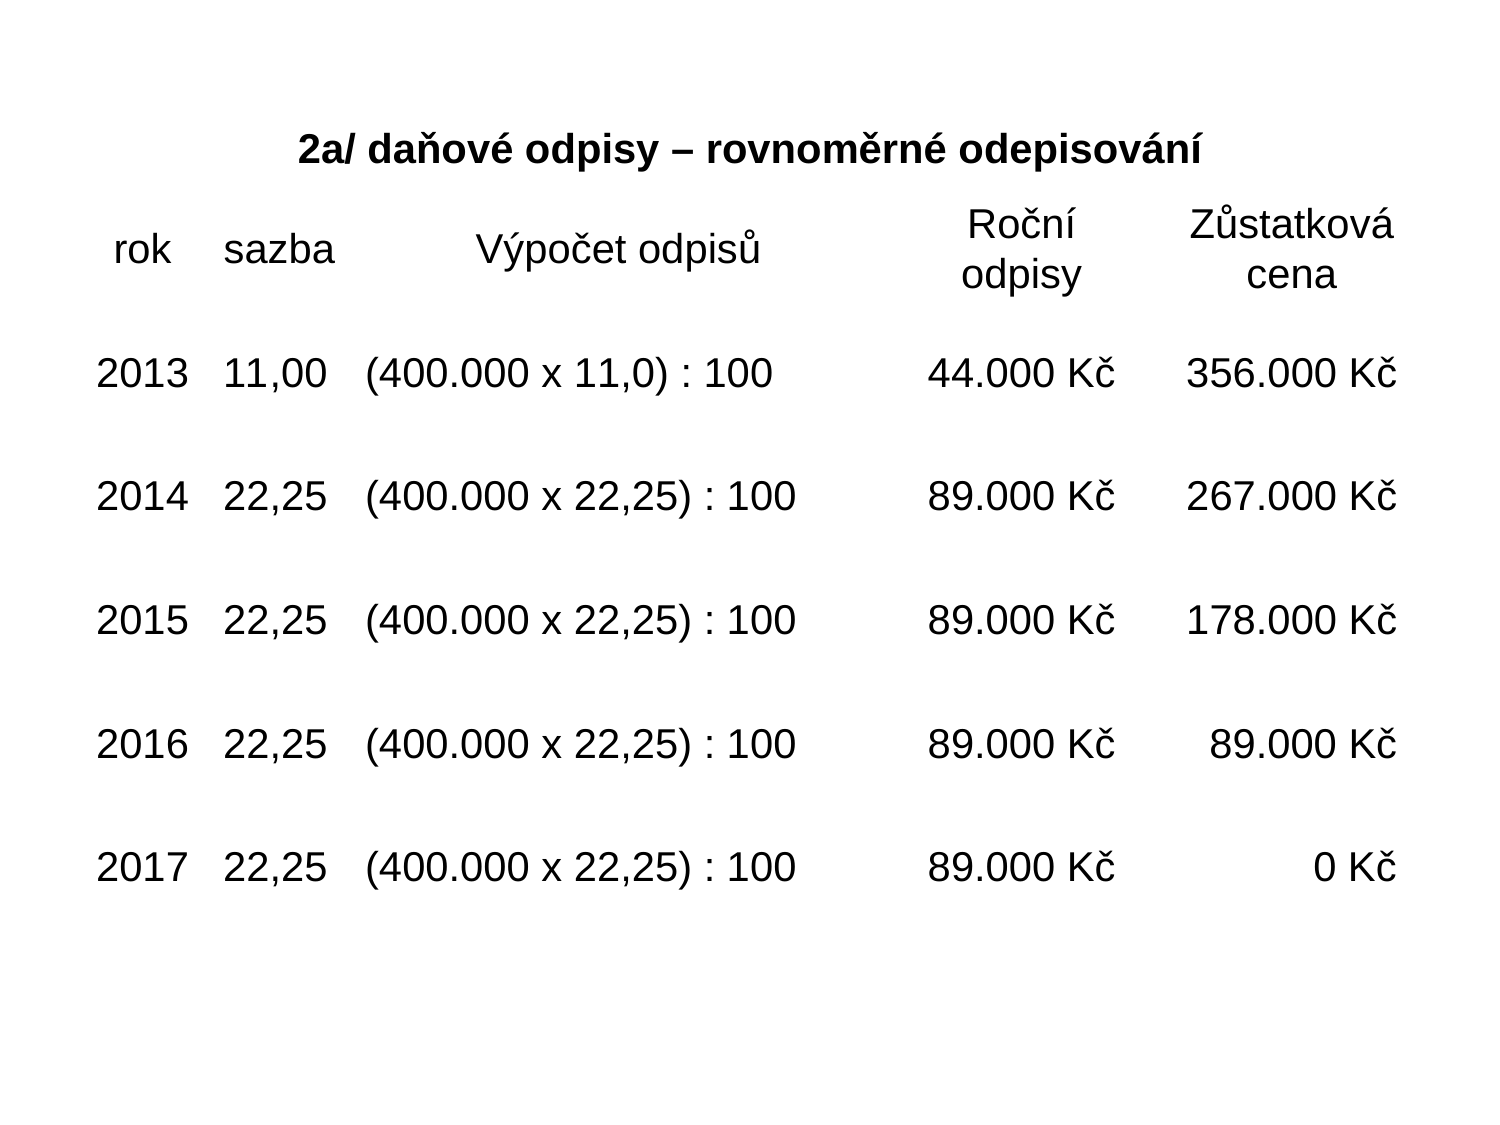

# 2a/ daňové odpisy – rovnoměrné odepisování
| rok | sazba | Výpočet odpisů | Roční odpisy | Zůstatková cena |
| --- | --- | --- | --- | --- |
| 2013 | 11,00 | (400.000 x 11,0) : 100 | 44.000 Kč | 356.000 Kč |
| 2014 | 22,25 | (400.000 x 22,25) : 100 | 89.000 Kč | 267.000 Kč |
| 2015 | 22,25 | (400.000 x 22,25) : 100 | 89.000 Kč | 178.000 Kč |
| 2016 | 22,25 | (400.000 x 22,25) : 100 | 89.000 Kč | 89.000 Kč |
| 2017 | 22,25 | (400.000 x 22,25) : 100 | 89.000 Kč | 0 Kč |